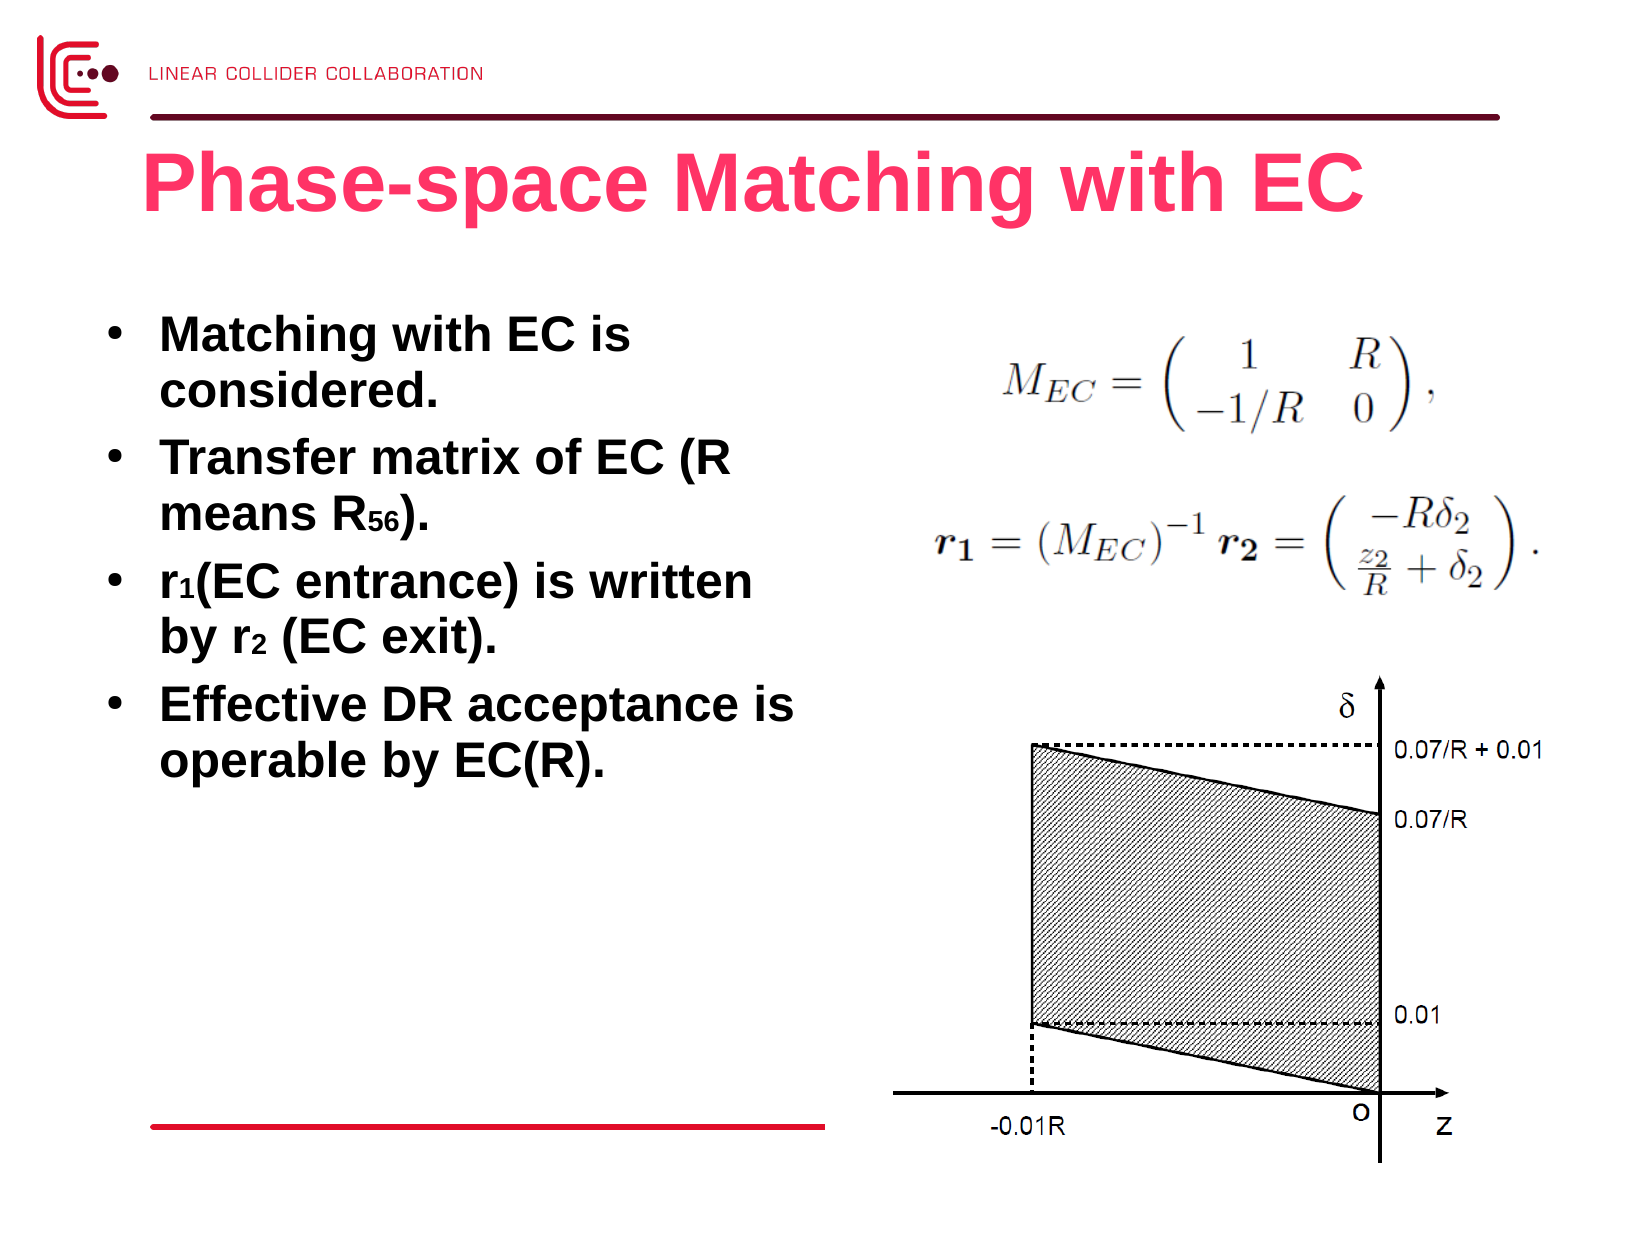

# Phase-space Matching with EC
Matching with EC is considered.
Transfer matrix of EC (R means R56).
r1(EC entrance) is written by r2 (EC exit).
Effective DR acceptance is operable by EC(R).